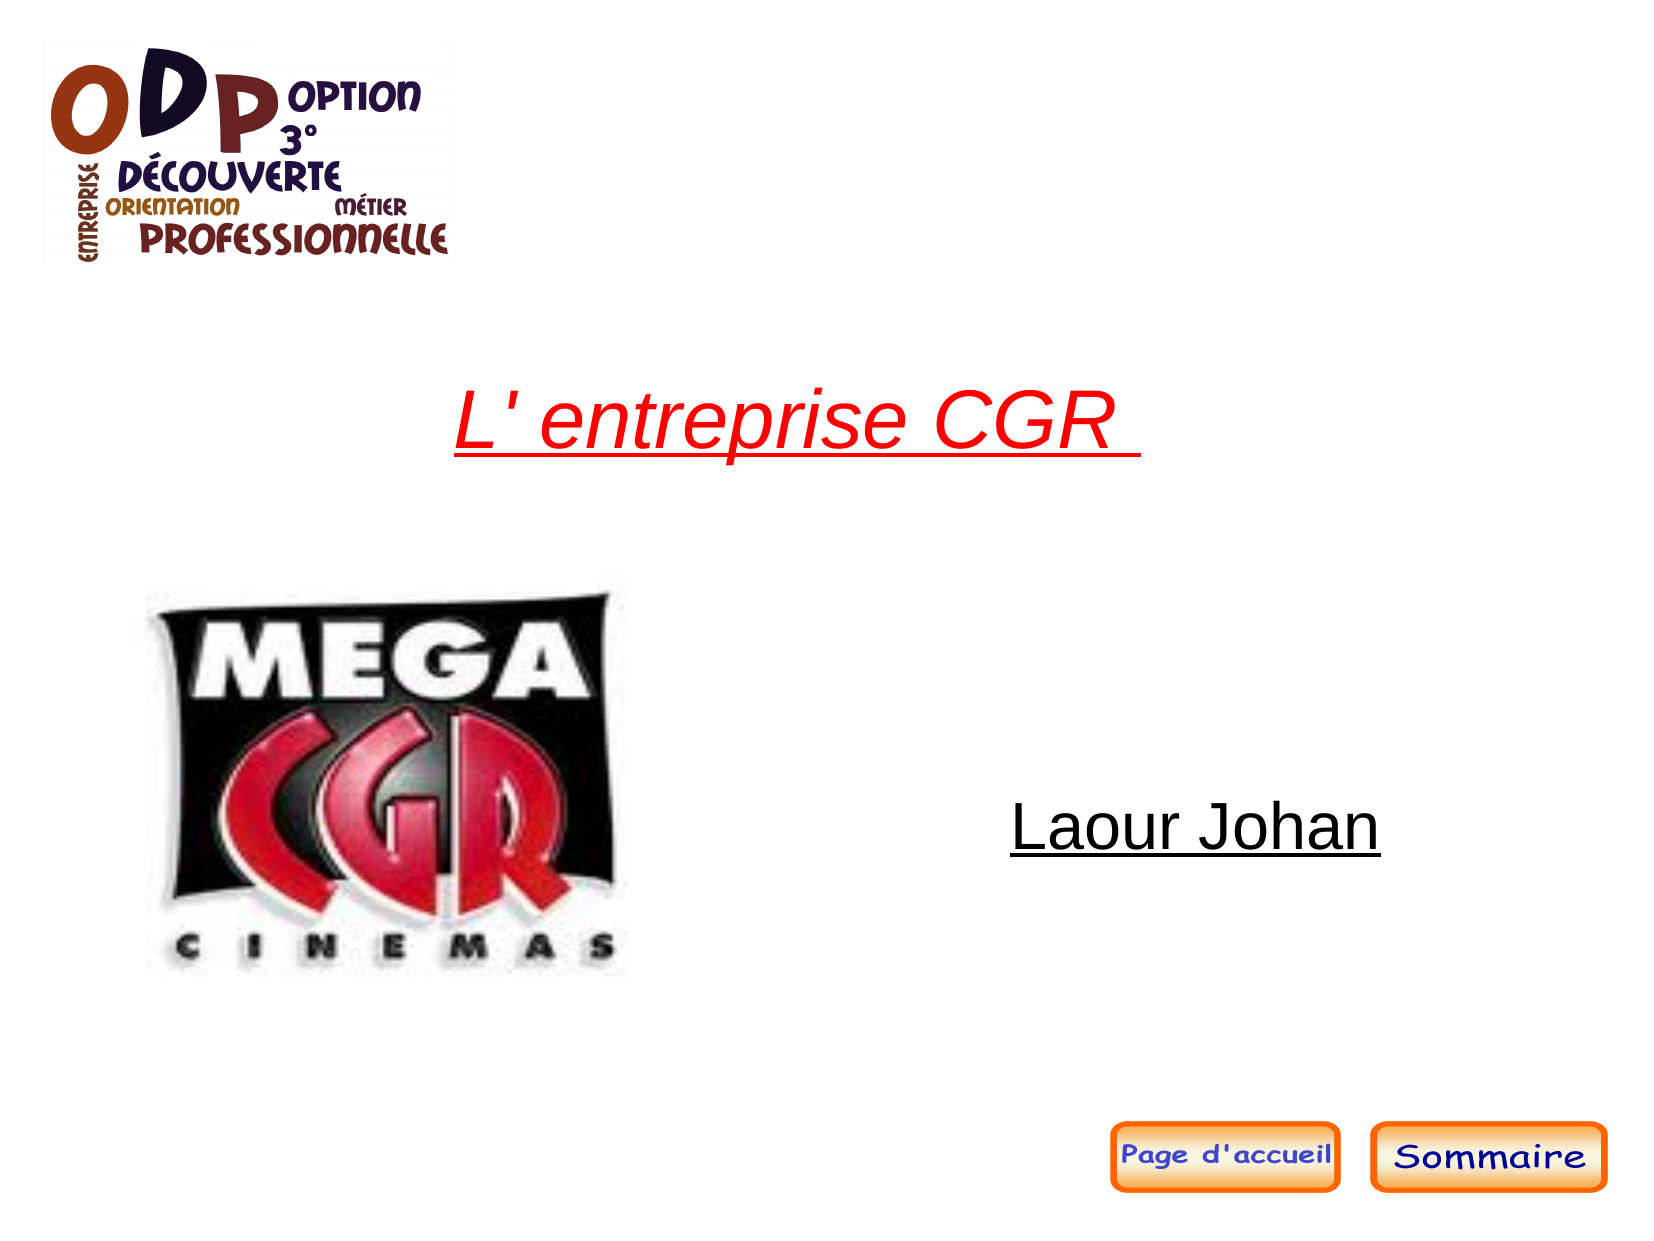

# L' entreprise CGR
Insérez ou copiez ici le logo de l'organisation
Laour Johan